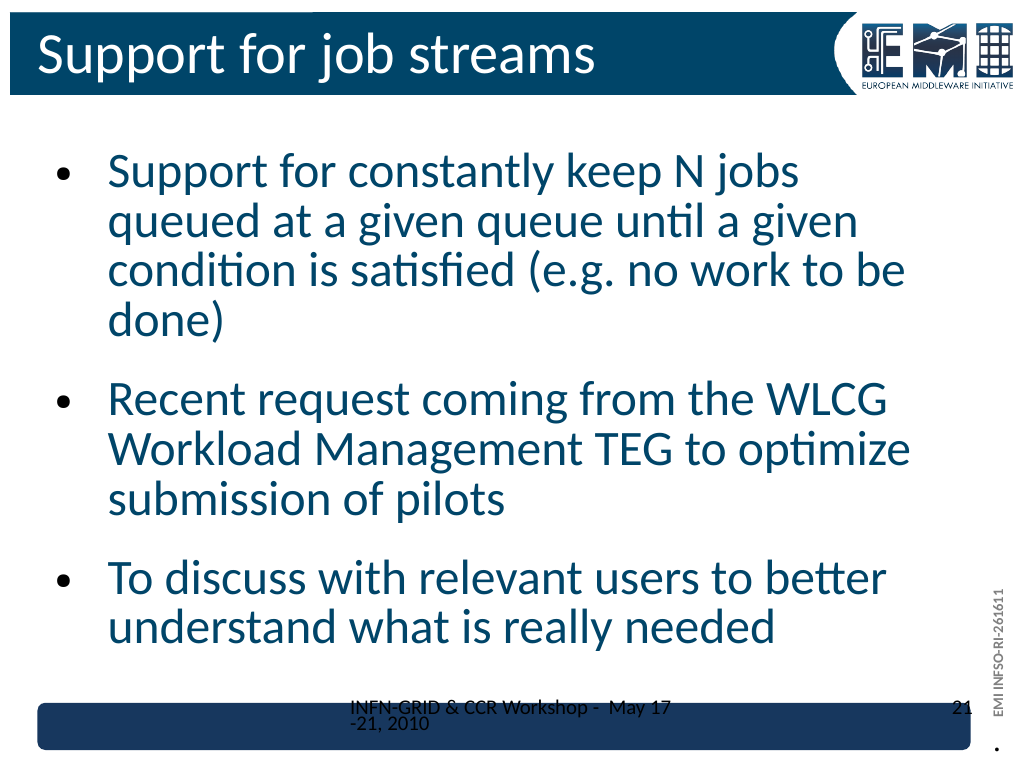

# Support for job streams
Support for constantly keep N jobs queued at a given queue until a given condition is satisfied (e.g. no work to be done)
Recent request coming from the WLCG Workload Management TEG to optimize submission of pilots
To discuss with relevant users to better understand what is really needed
INFN-GRID & CCR Workshop - May 17-21, 2010
21